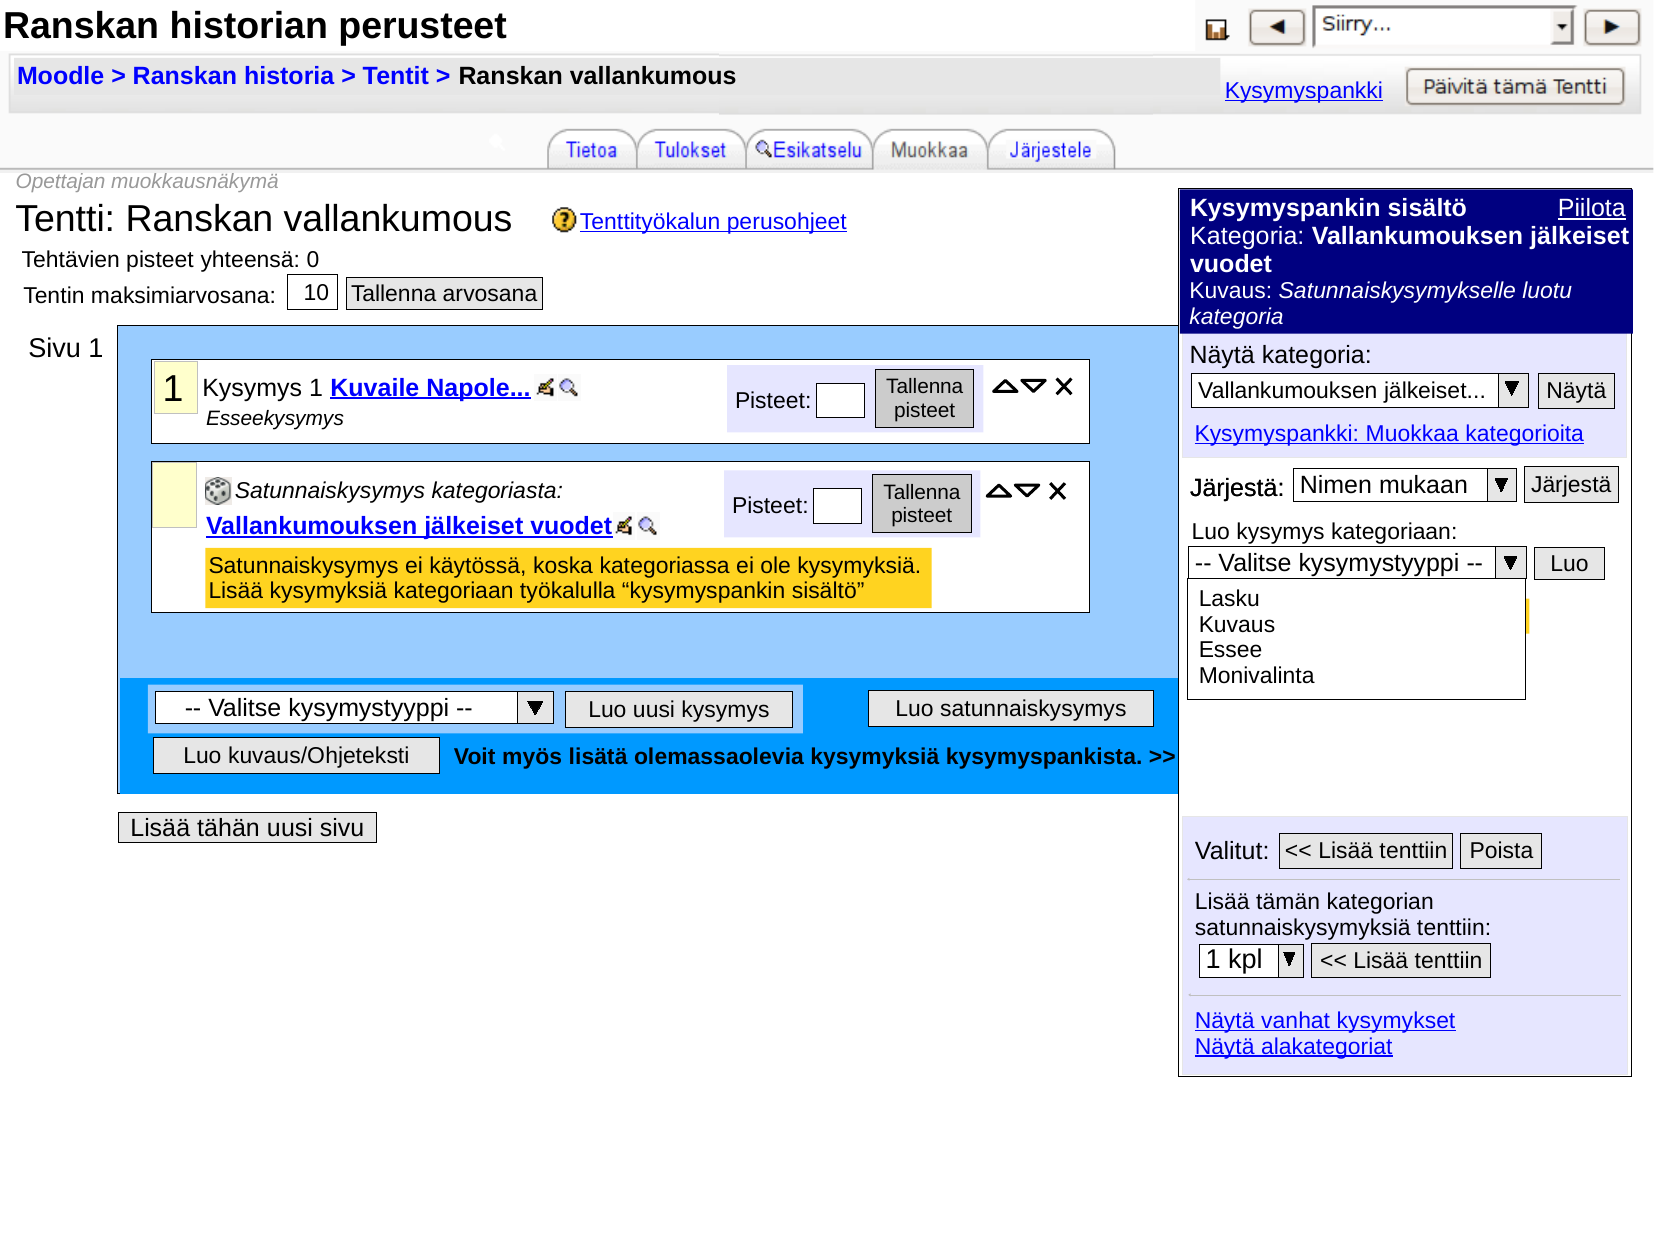

Ranskan historian perusteet
Moodle > Ranskan historia > Tentit > Ranskan vallankumous
Kysymyspankki
Opettajan muokkausnäkymä
 Kysymyspankin kategoriat Piilota
 Kysymyspankin sisältö		Piilota
 Kategoria: Vallankumouksen jälkeiset
 vuodet
 Kuvaus: Satunnaiskysymykselle luotu
 kategoria
Tentti: Ranskan vallankumous
Tenttityökalun perusohjeet
Tehtävien pisteet yhteensä: 0
 10
Tallenna arvosana
Tentin maksimiarvosana:
Sivu 1
Kategoria:
Näytä kategoria:
>>Muokkaa kysymyspankissa
Kuvaus: Kontekstin CF101 oletuskategoria
1
Tallenna
pisteet
Pisteet:
Kysymys 1 Kuvaile Napole...
1
Oletuskategoria
Näytä
Vallankumouksen jälkeiset...
Näytä
Esseekysymys
Kysymyspankki: Muokkaa kategorioita
Järjestä
Järjestä:
Nimen mukaan
Järjestä:
Nimen mukaan
1
Tallenna
pisteet
Pisteet:
Satunnaiskysymys kategoriasta:
Kysymys 1 Kuvaile Napole...
Vallankumouksen jälkeiset vuodet
Luo kysymys kategoriaan:
-- Valitse kysymystyyppi --
Luo
-- Valitse kysymystyyppi --
Luo
Satunnaiskysymys ei käytössä, koska kategoriassa ei ole kysymyksiä.
Lisää kysymyksiä kategoriaan työkalulla “kysymyspankin sisältö”
 Lasku
 Kuvaus
 Essee
 Monivalinta
Kategoriassa ei ole kysymyksiä.
Luo satunnaiskysymys
-- Valitse kysymystyyppi --
Luo uusi kysymys
-- Valitse kysymystyyppi --
Luo kuvaus/Ohjeteksti
Voit myös lisätä olemassaolevia kysymyksiä kysymyspankista. >>
Lisää tähän uusi sivu
Valitut:
Valitut:
<< Lisää tenttiin
<< Lisää tenttiin
Poista
Poista
Lisää satunnaiskysymyksiä tenttiin
tästä kategoriasta:
Lisää tämän kategorian
satunnaiskysymyksiä tenttiin:
1 kpl
1 kpl
<< Lisää tenttiin
<< Lisää tenttiin
Näytä vanhat kysymykset
Näytä alakategoriat
Näytä vanhat kysymykset
Näytä alakategoriat